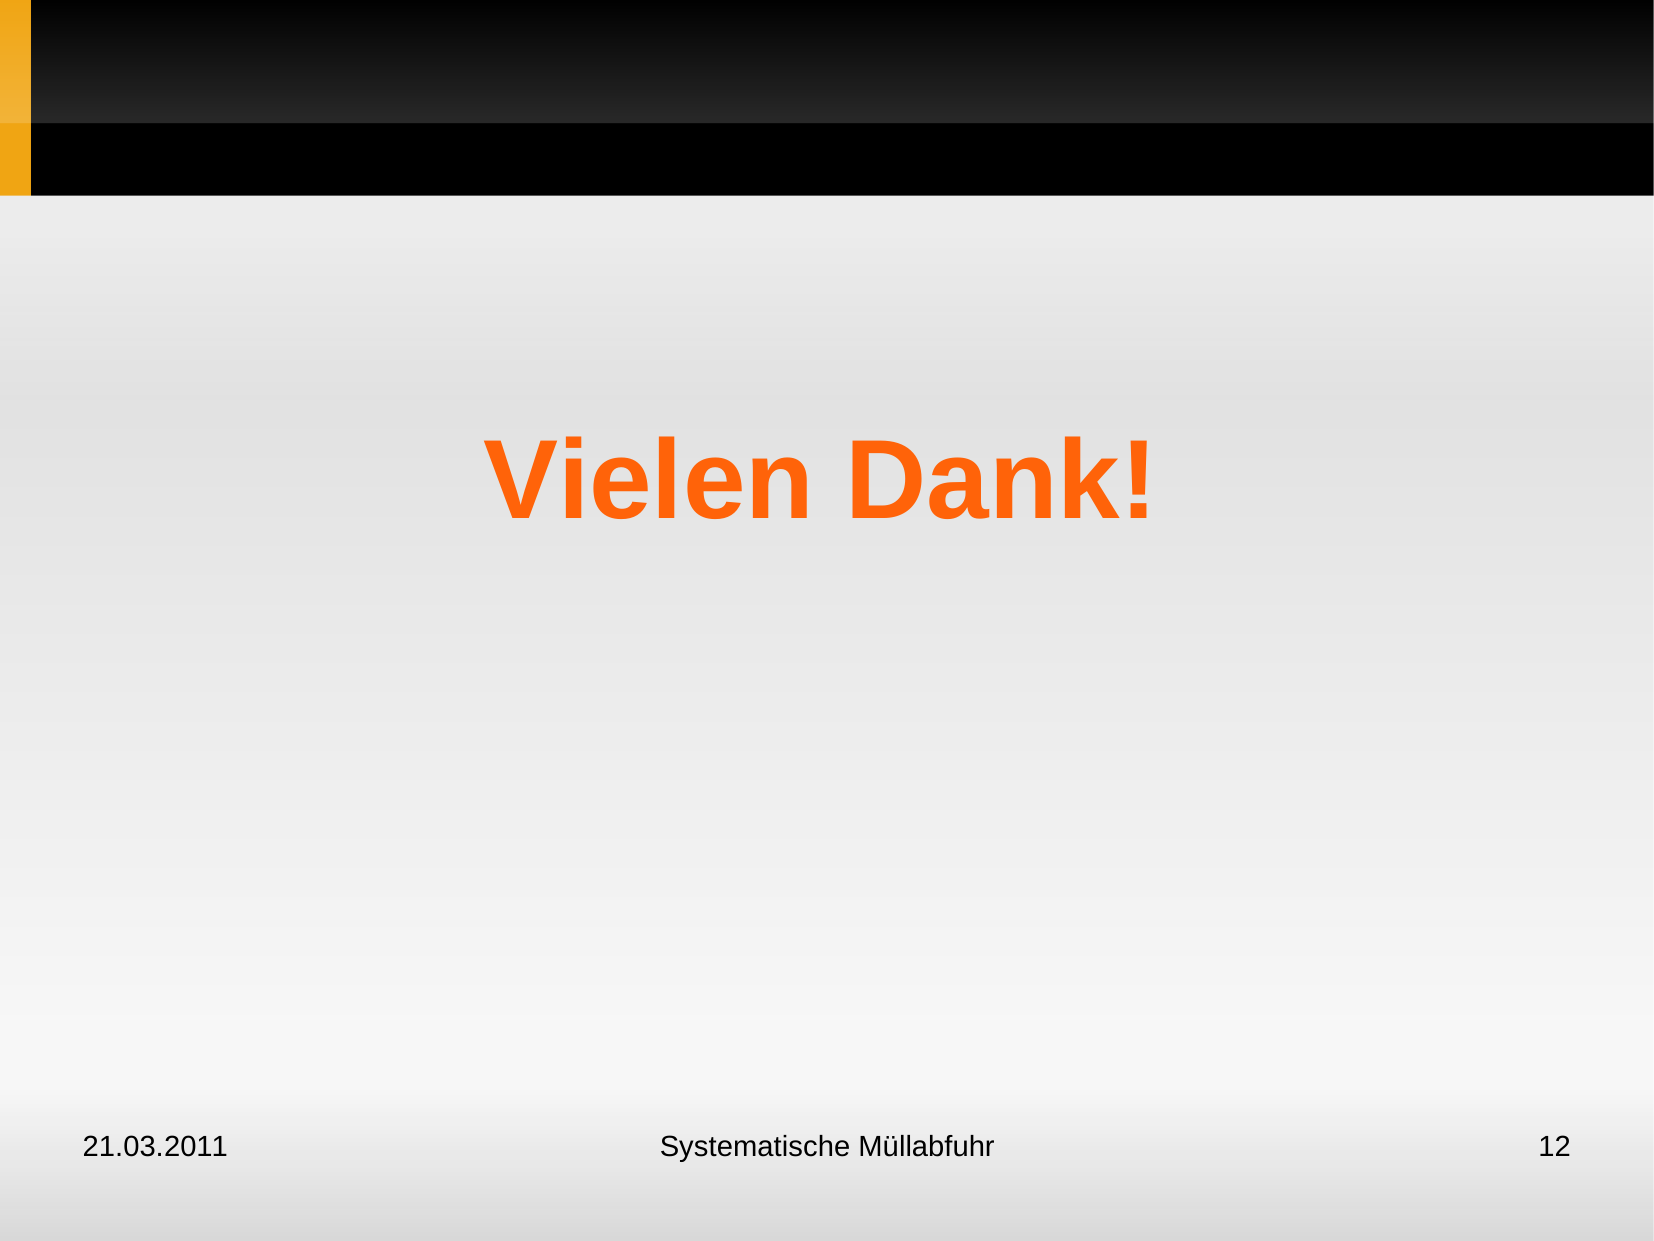

# Vielen Dank!
21.03.2011
Systematische Müllabfuhr
12